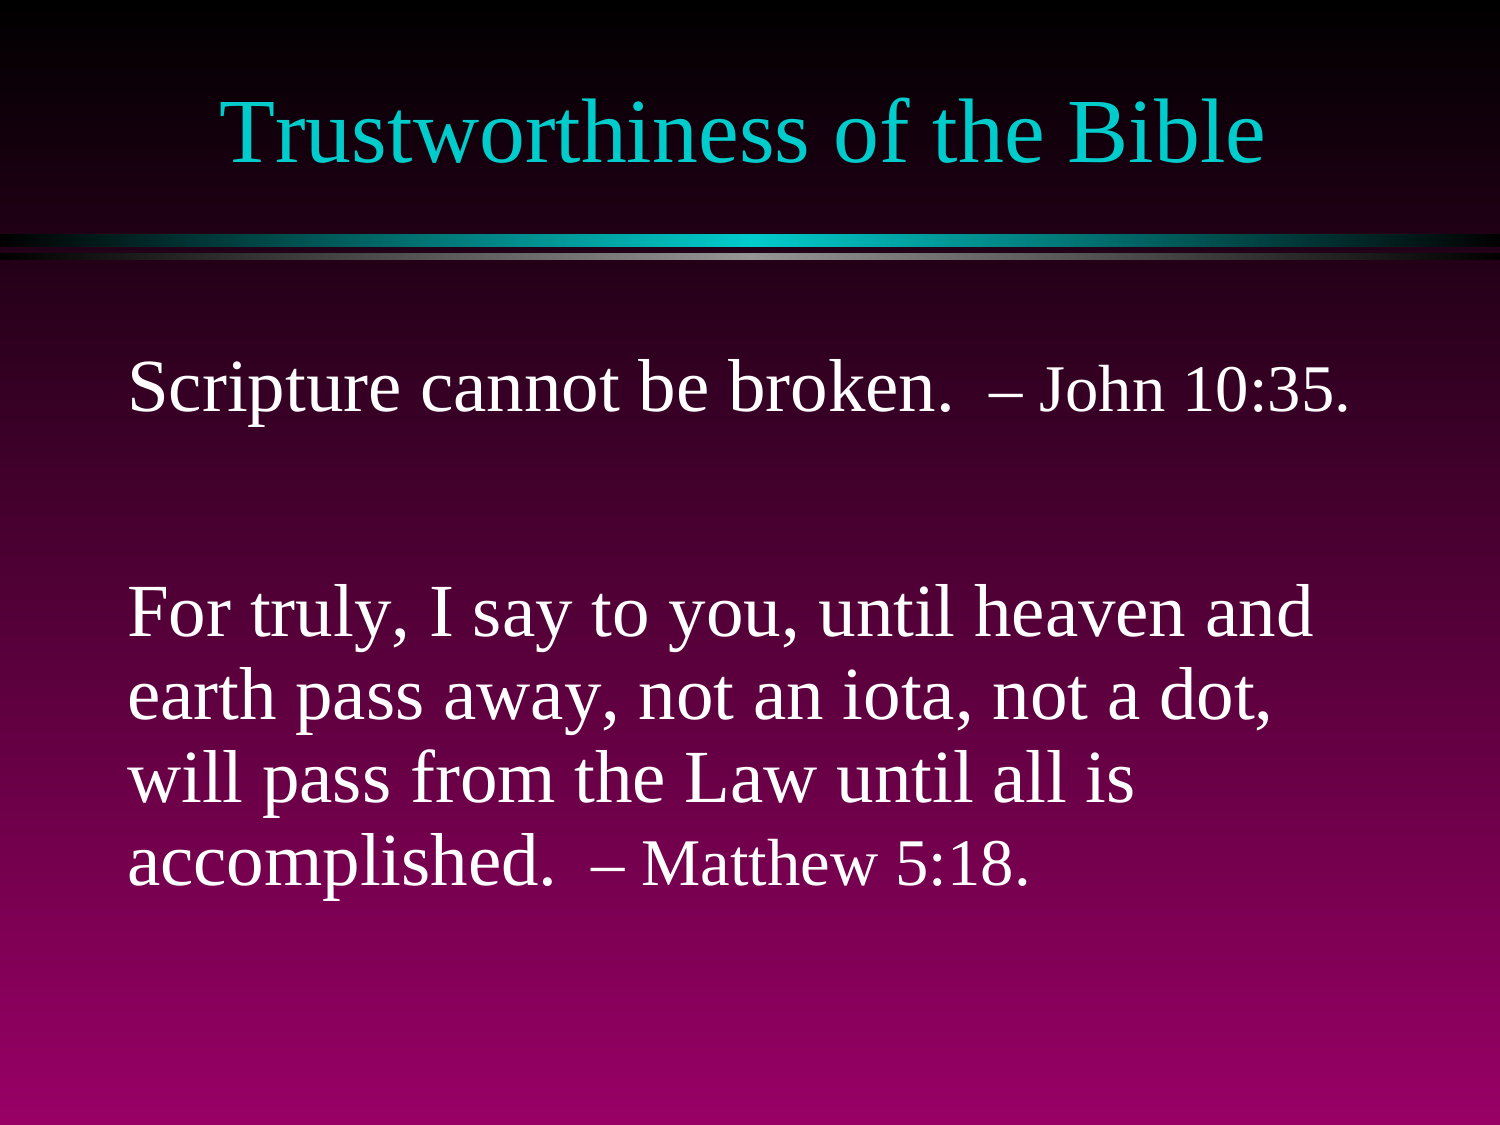

# Trustworthiness of the Bible
Scripture cannot be broken. – John 10:35.
For truly, I say to you, until heaven and earth pass away, not an iota, not a dot, will pass from the Law until all is accomplished. – Matthew 5:18.